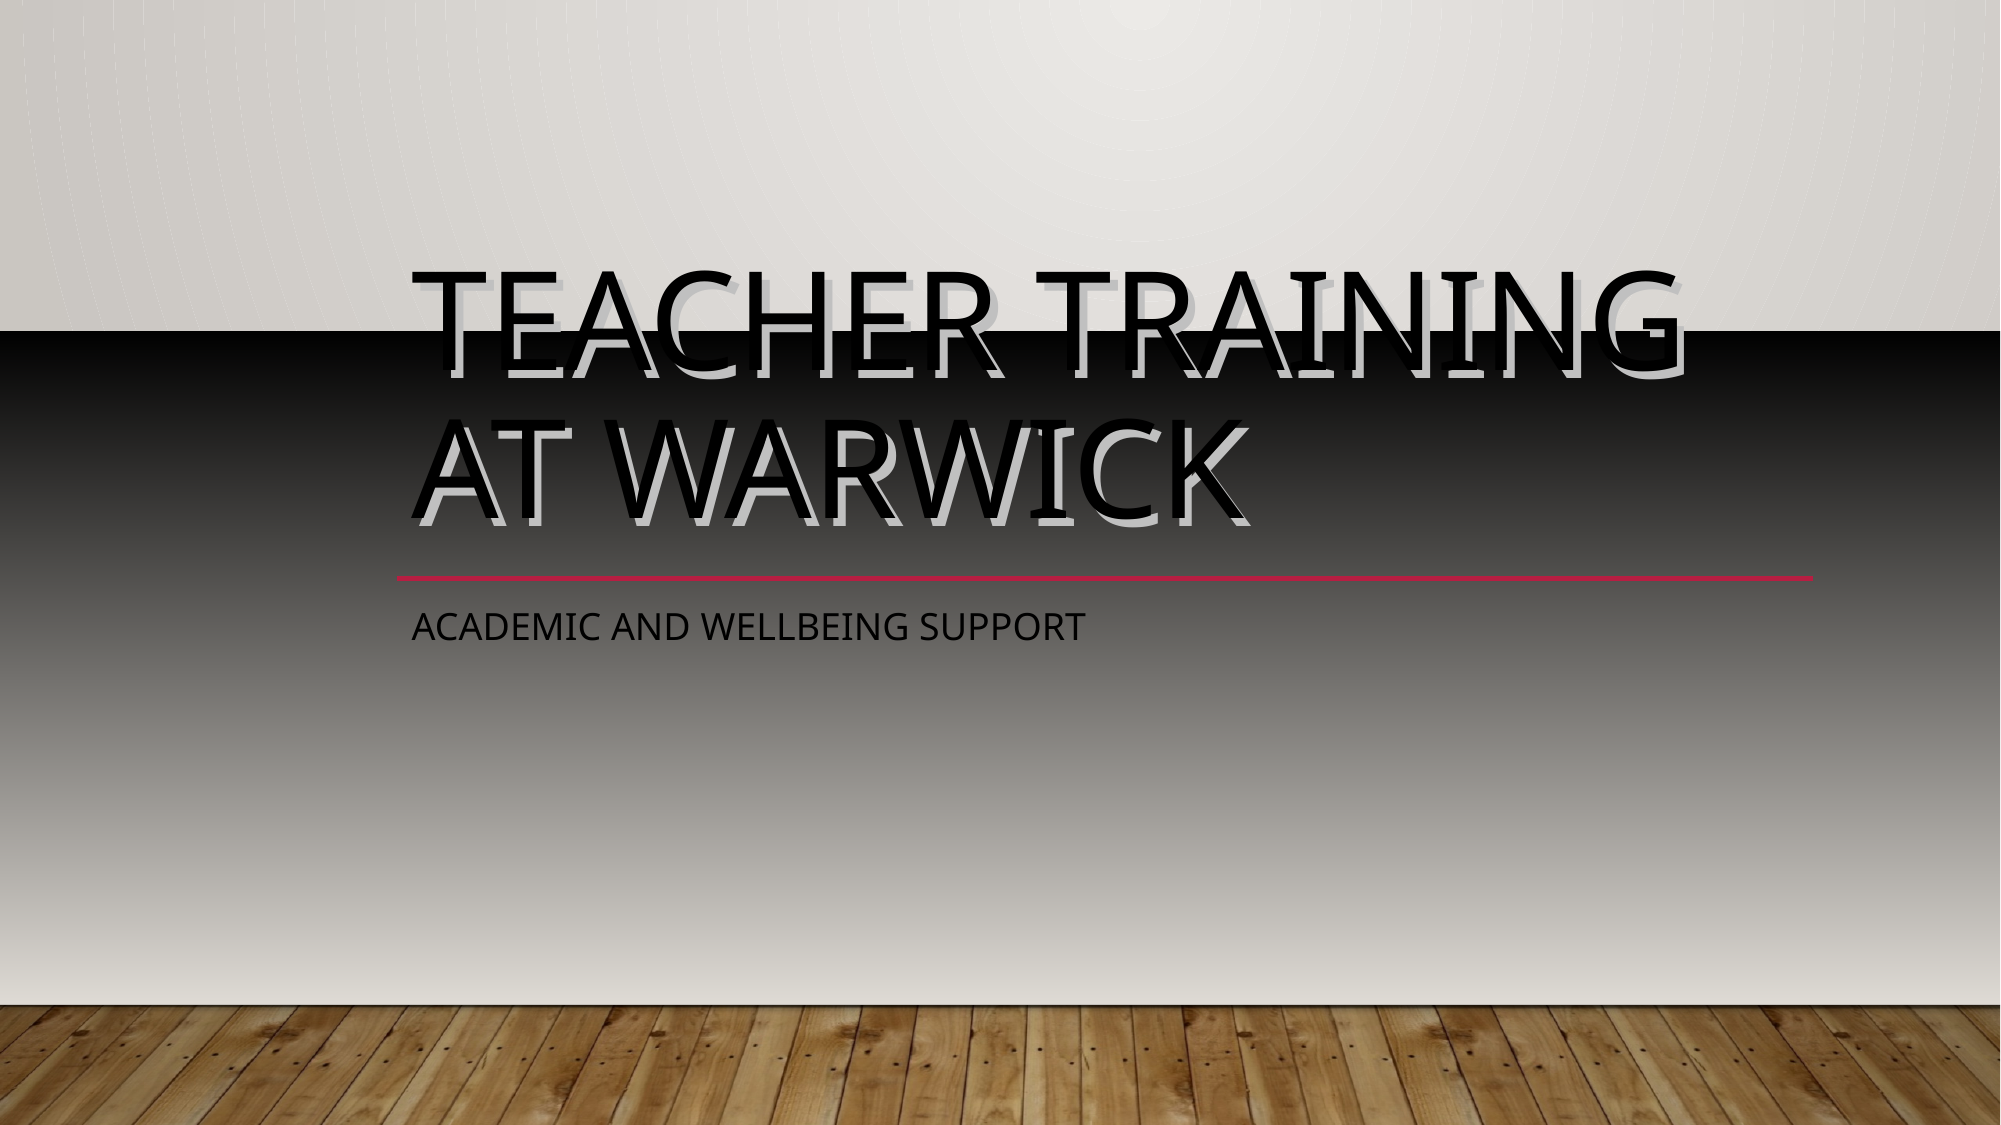

# Teacher Training at Warwick
ACADEMIC and Wellbeing support